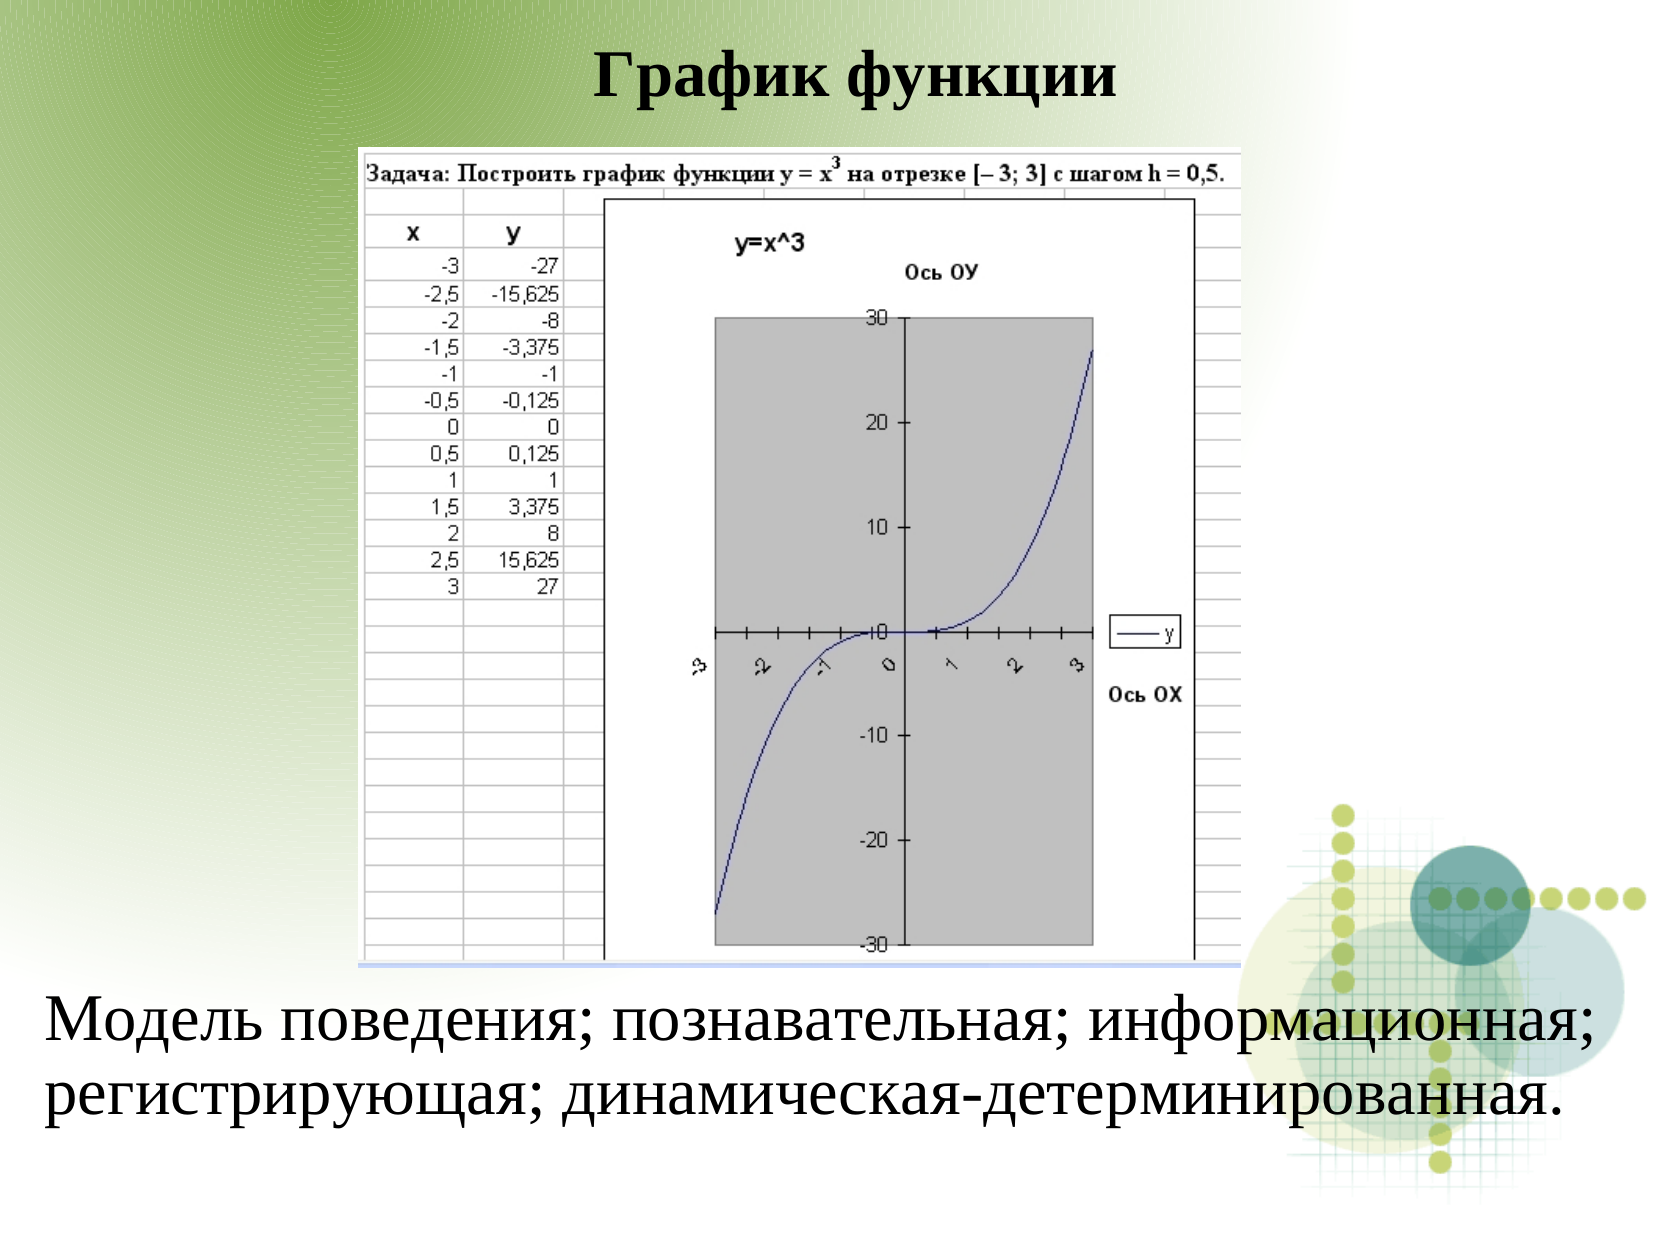

График функции
Модель поведения; познавательная; информационная; регистрирующая; динамическая-детерминированная.